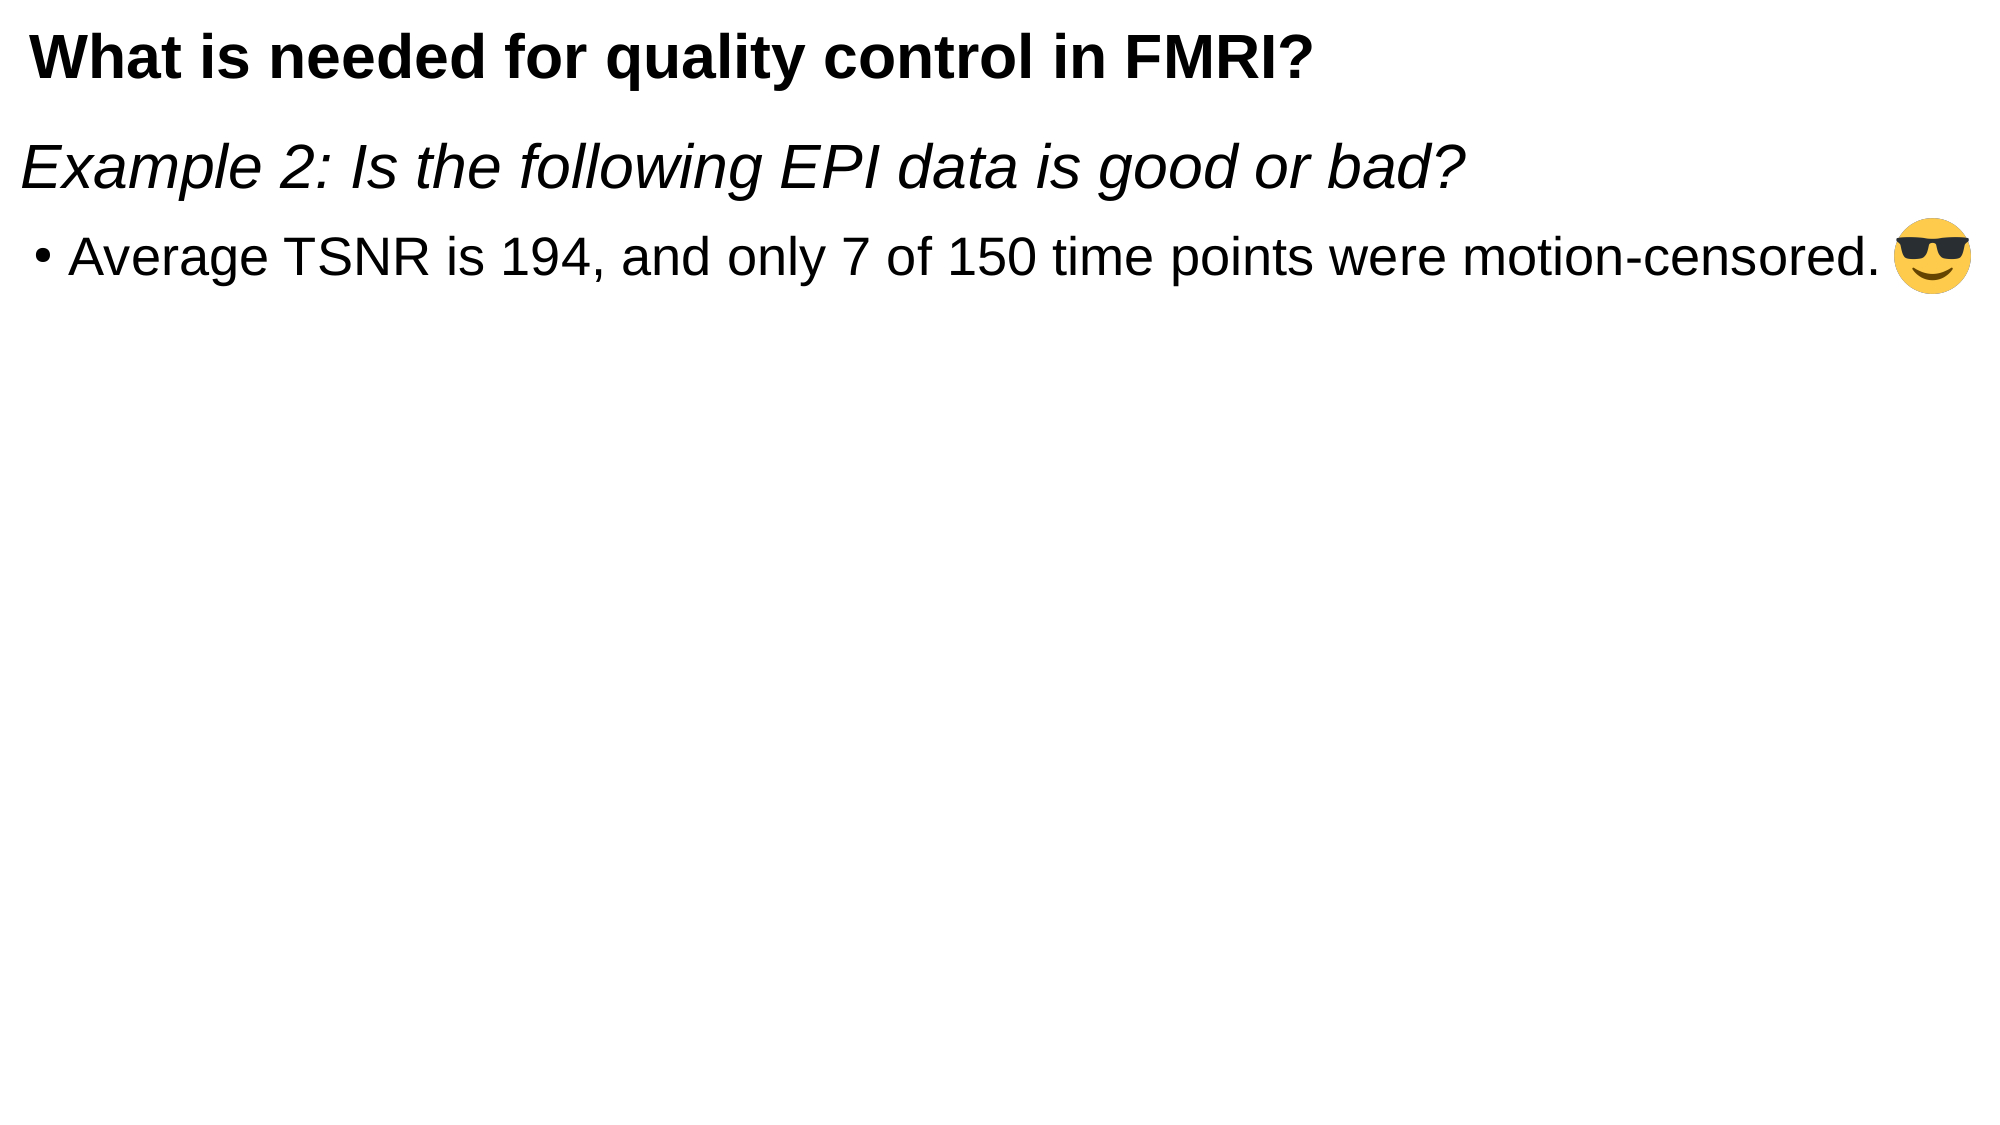

What is needed for quality control in FMRI?
Example 2: Is the following EPI data is good or bad?
Average TSNR is 194, and only 7 of 150 time points were motion-censored.